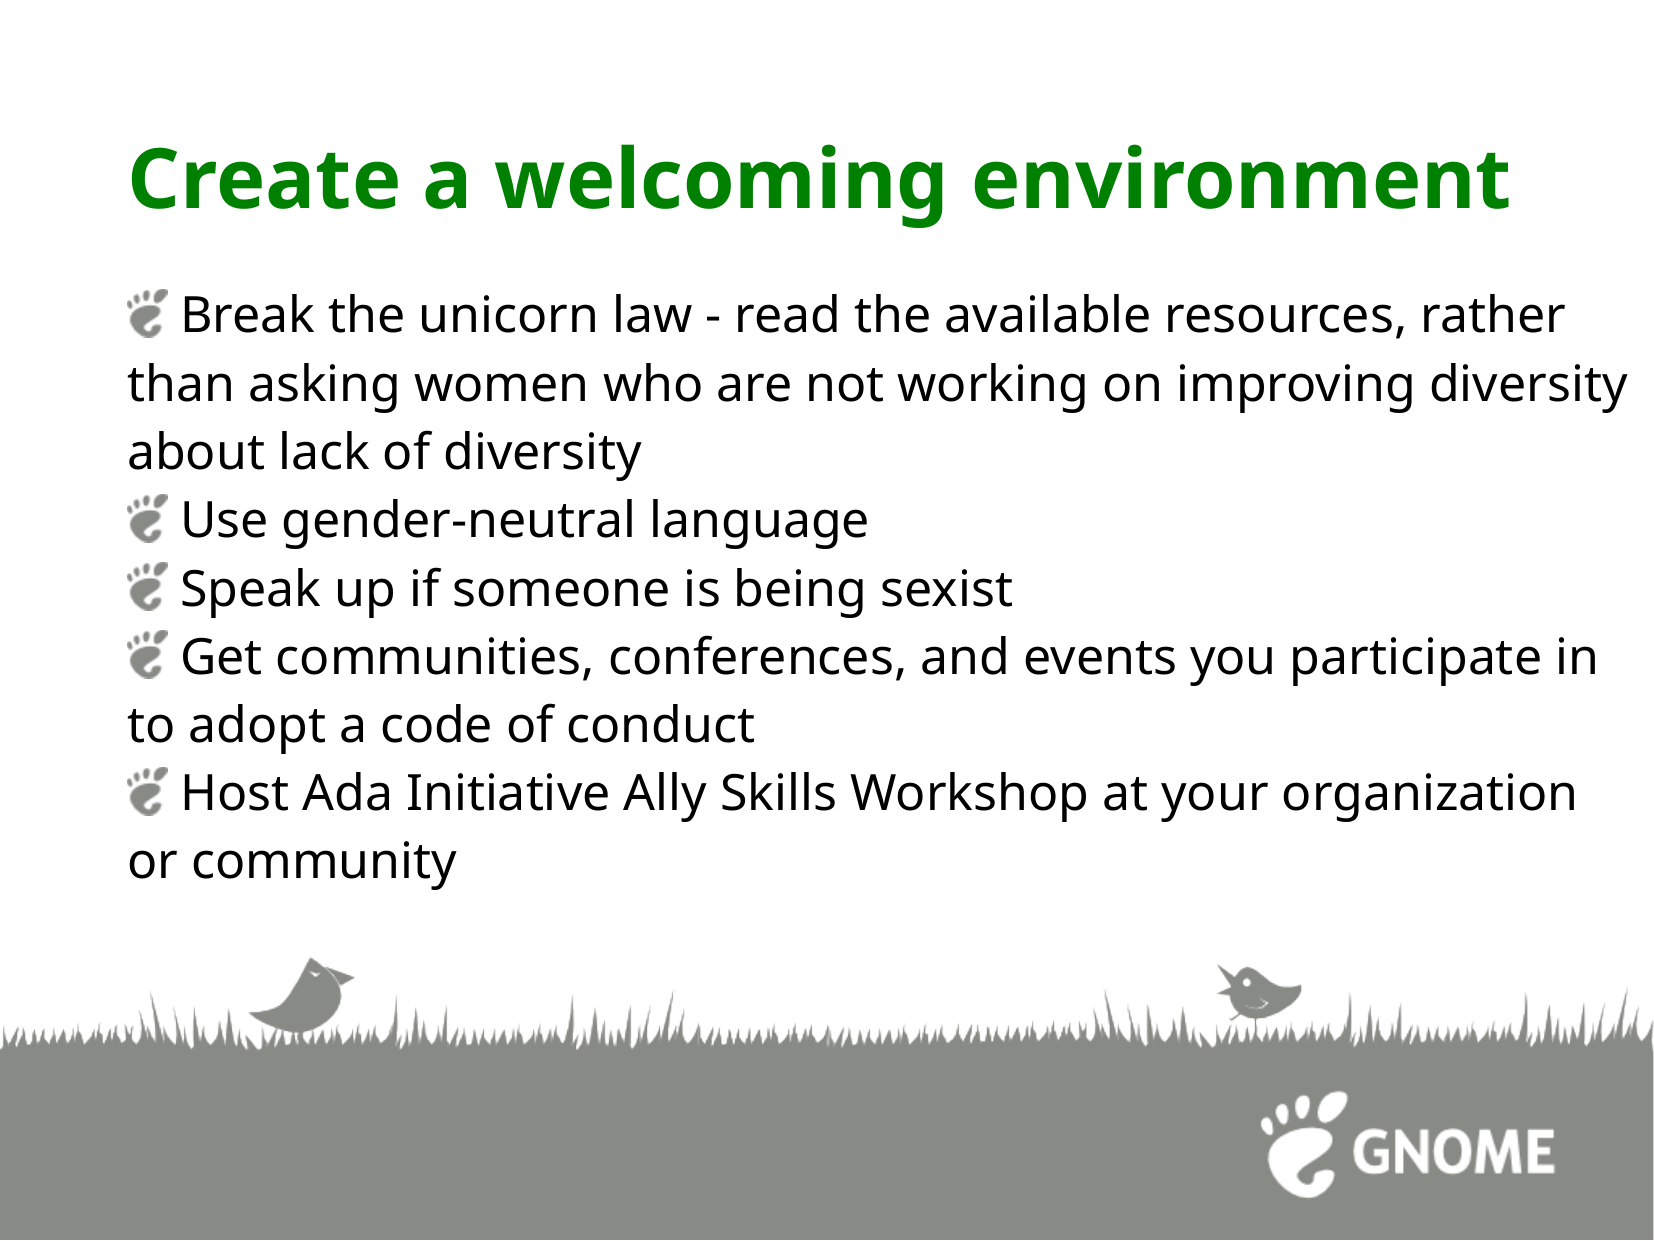

Create a welcoming environment
 Break the unicorn law - read the available resources, rather than asking women who are not working on improving diversity about lack of diversity
 Use gender-neutral language
 Speak up if someone is being sexist
 Get communities, conferences, and events you participate in to adopt a code of conduct
 Host Ada Initiative Ally Skills Workshop at your organization or community